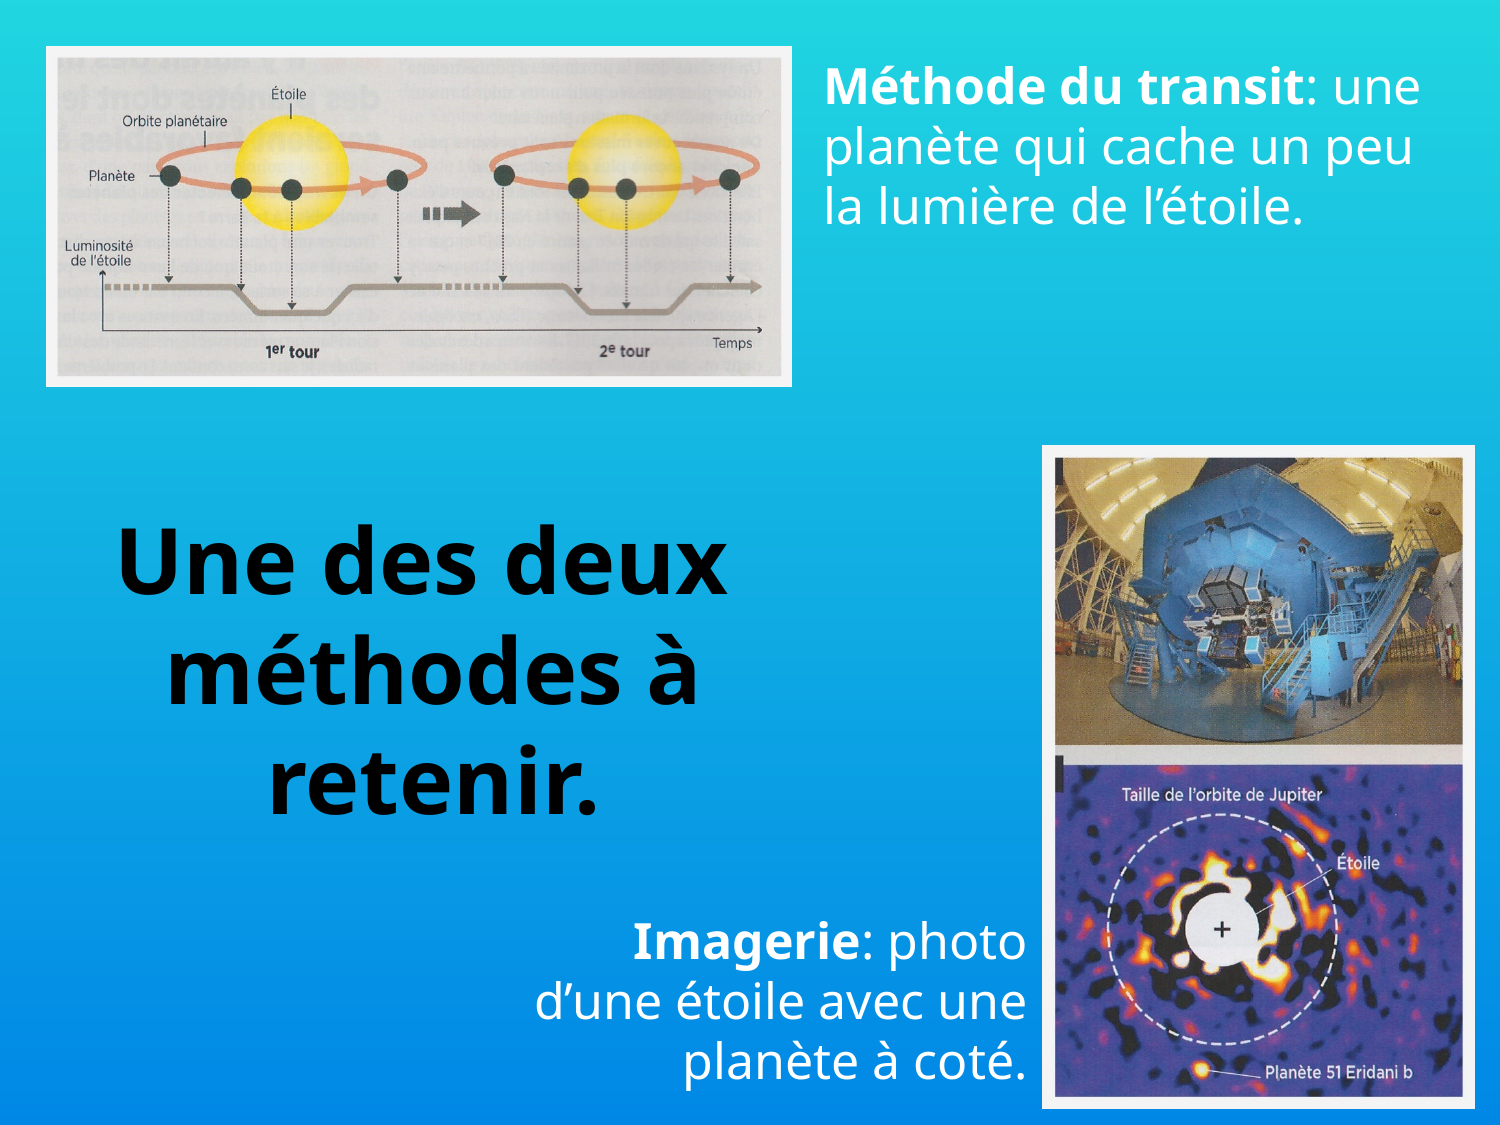

Méthode du transit: une planète qui cache un peu la lumière de l’étoile.
# Une des deux méthodes à retenir.
Imagerie: photo d’une étoile avec une planète à coté.